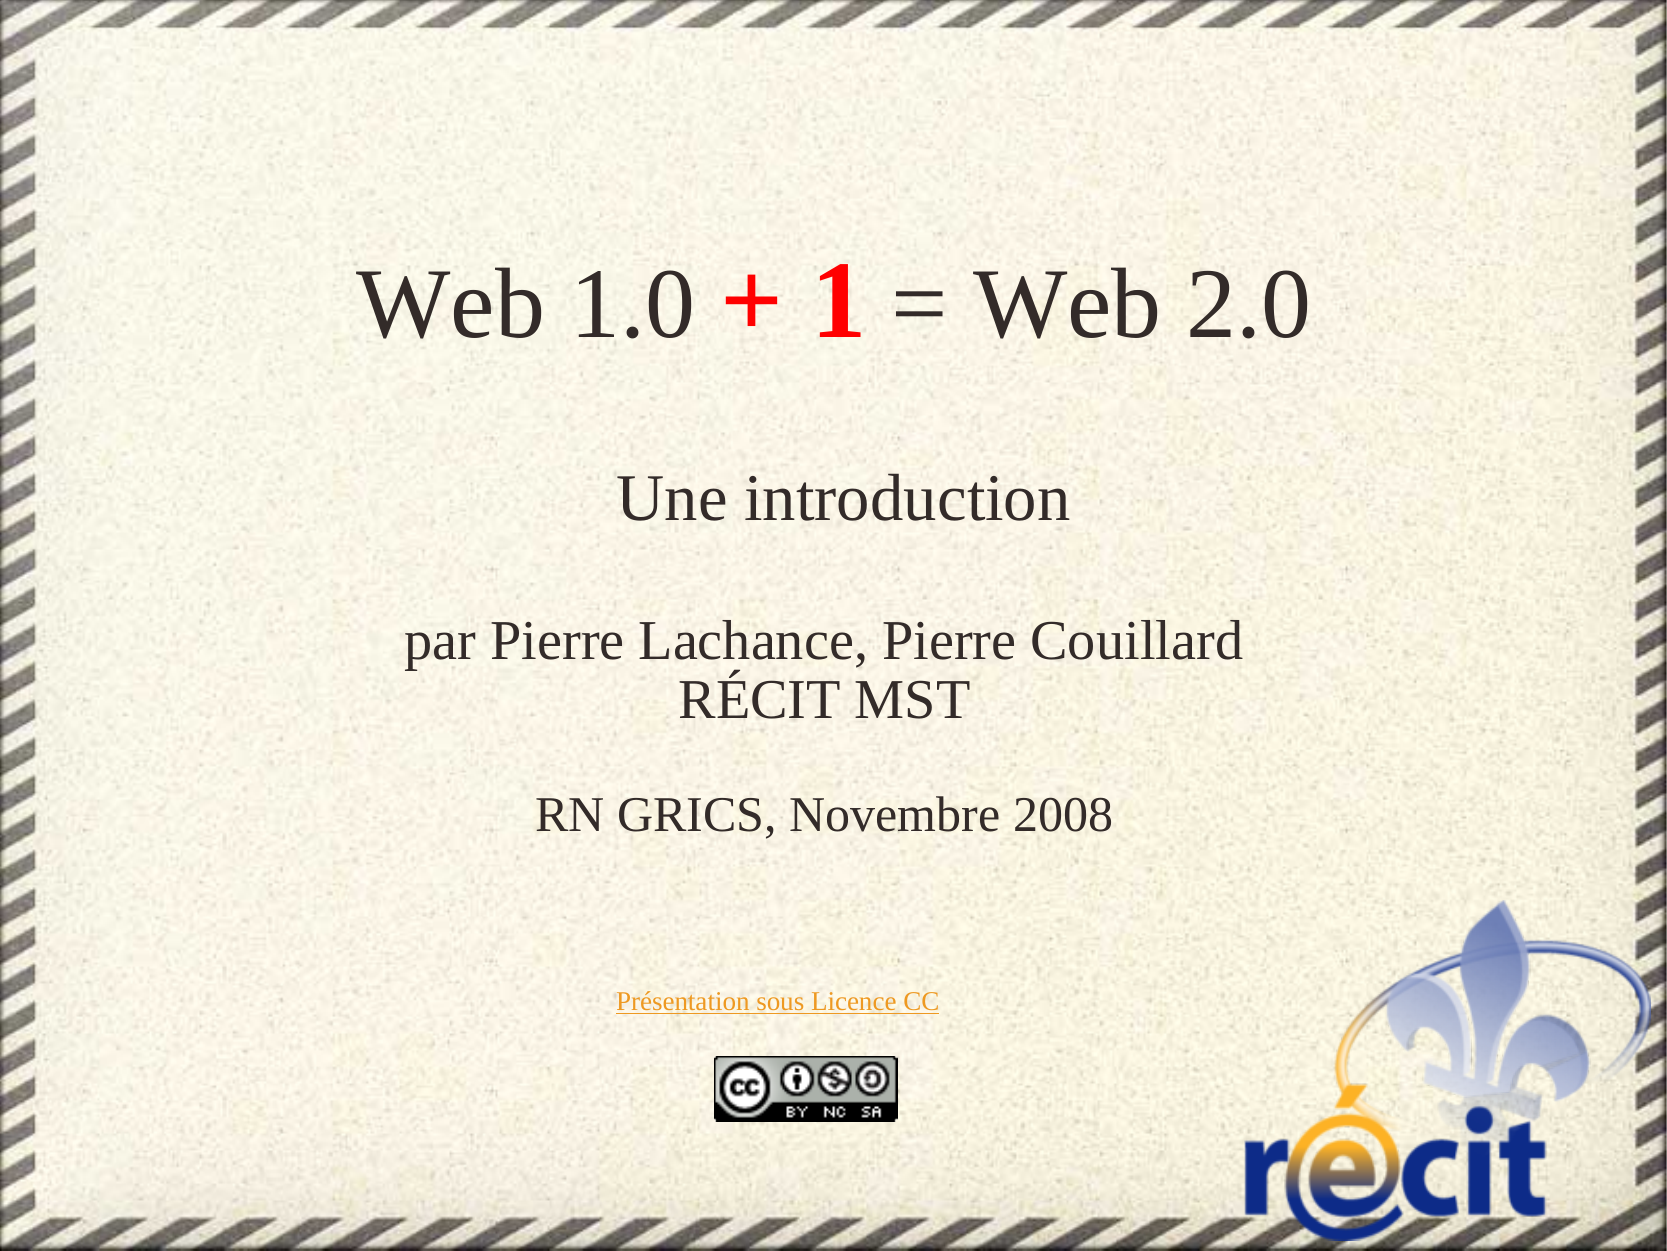

# Web 1.0 + 1 = Web 2.0
Une introduction
par Pierre Lachance, Pierre Couillard
RÉCIT MST
RN GRICS, Novembre 2008
Présentation sous Licence CC